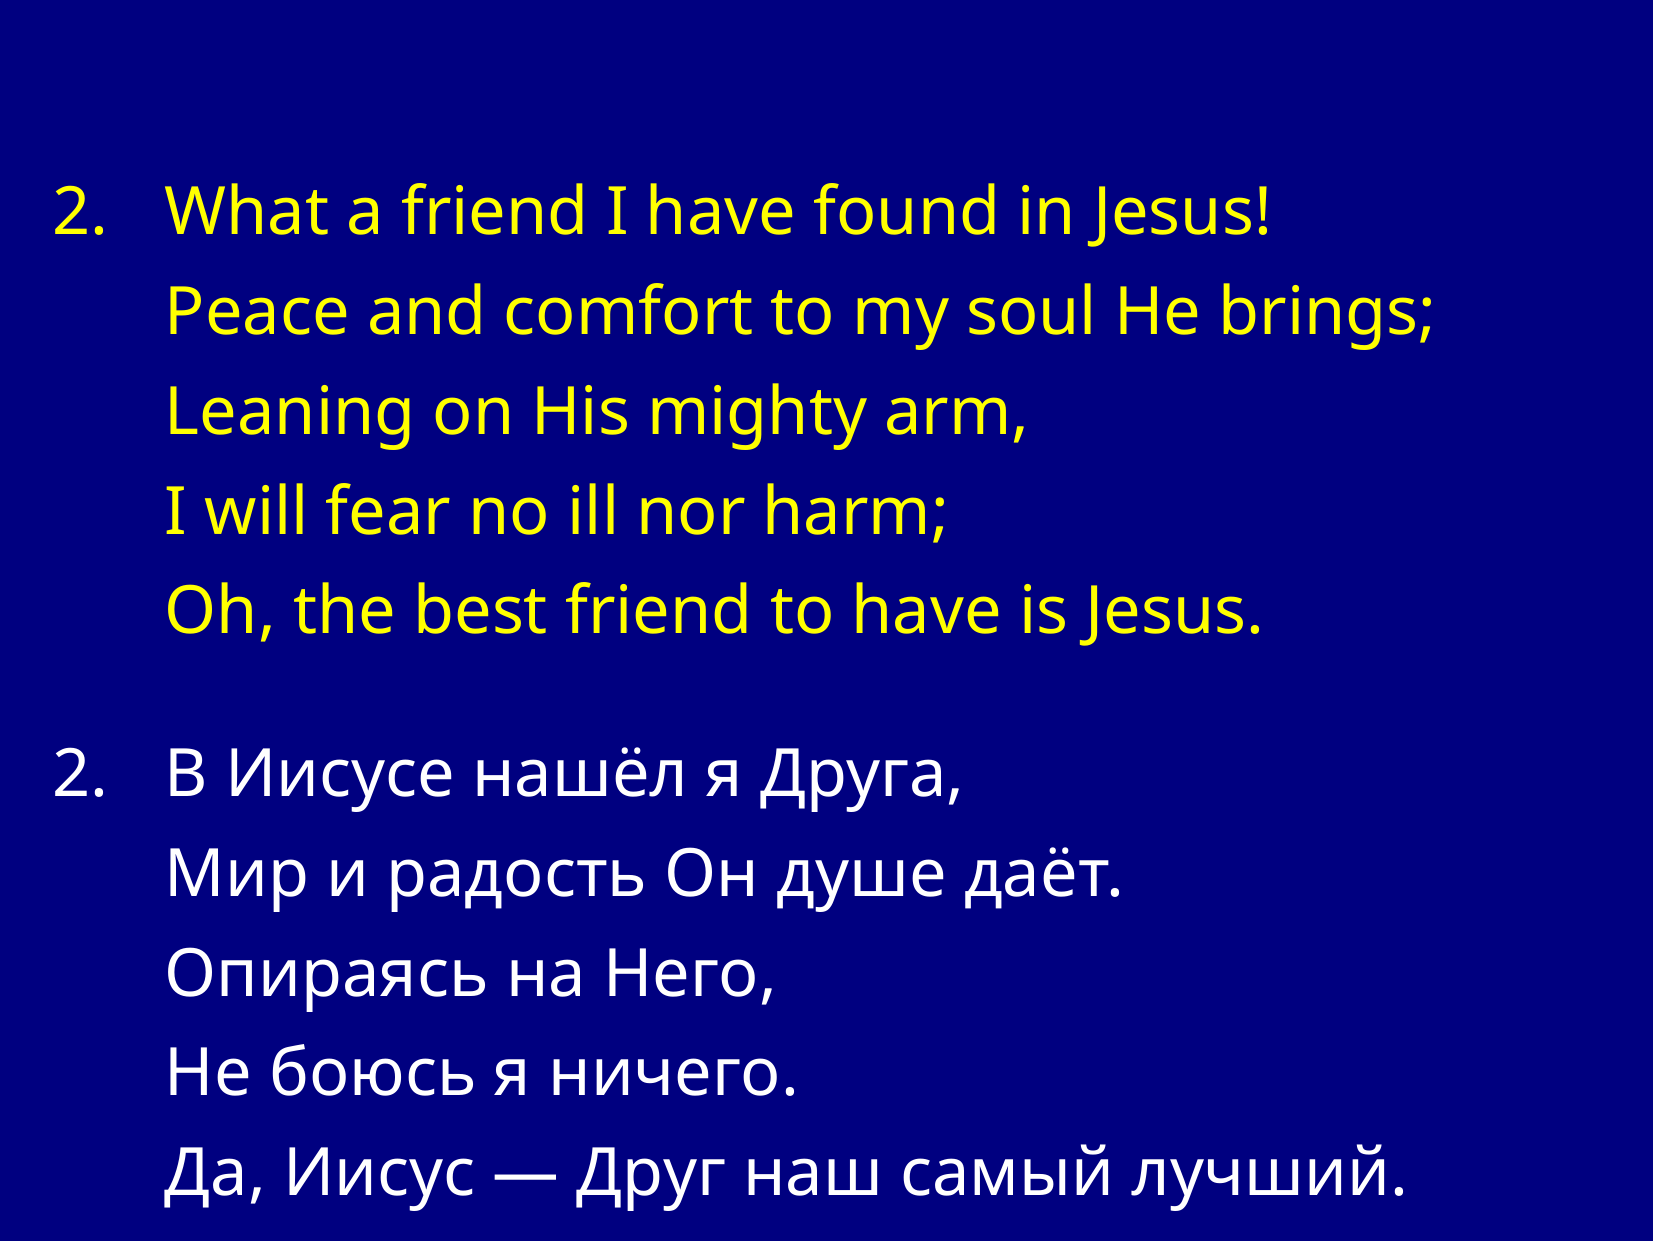

2.	What a friend I have found in Jesus!
	Peace and comfort to my soul He brings;
	Leaning on His mighty arm,
	I will fear no ill nor harm;
	Oh, the best friend to have is Jesus.
2.	В Иисусе нашёл я Друга,
	Мир и радость Он душе даёт.
	Опираясь на Него,
	Не боюсь я ничего.
	Да, Иисус — Друг наш самый лучший.